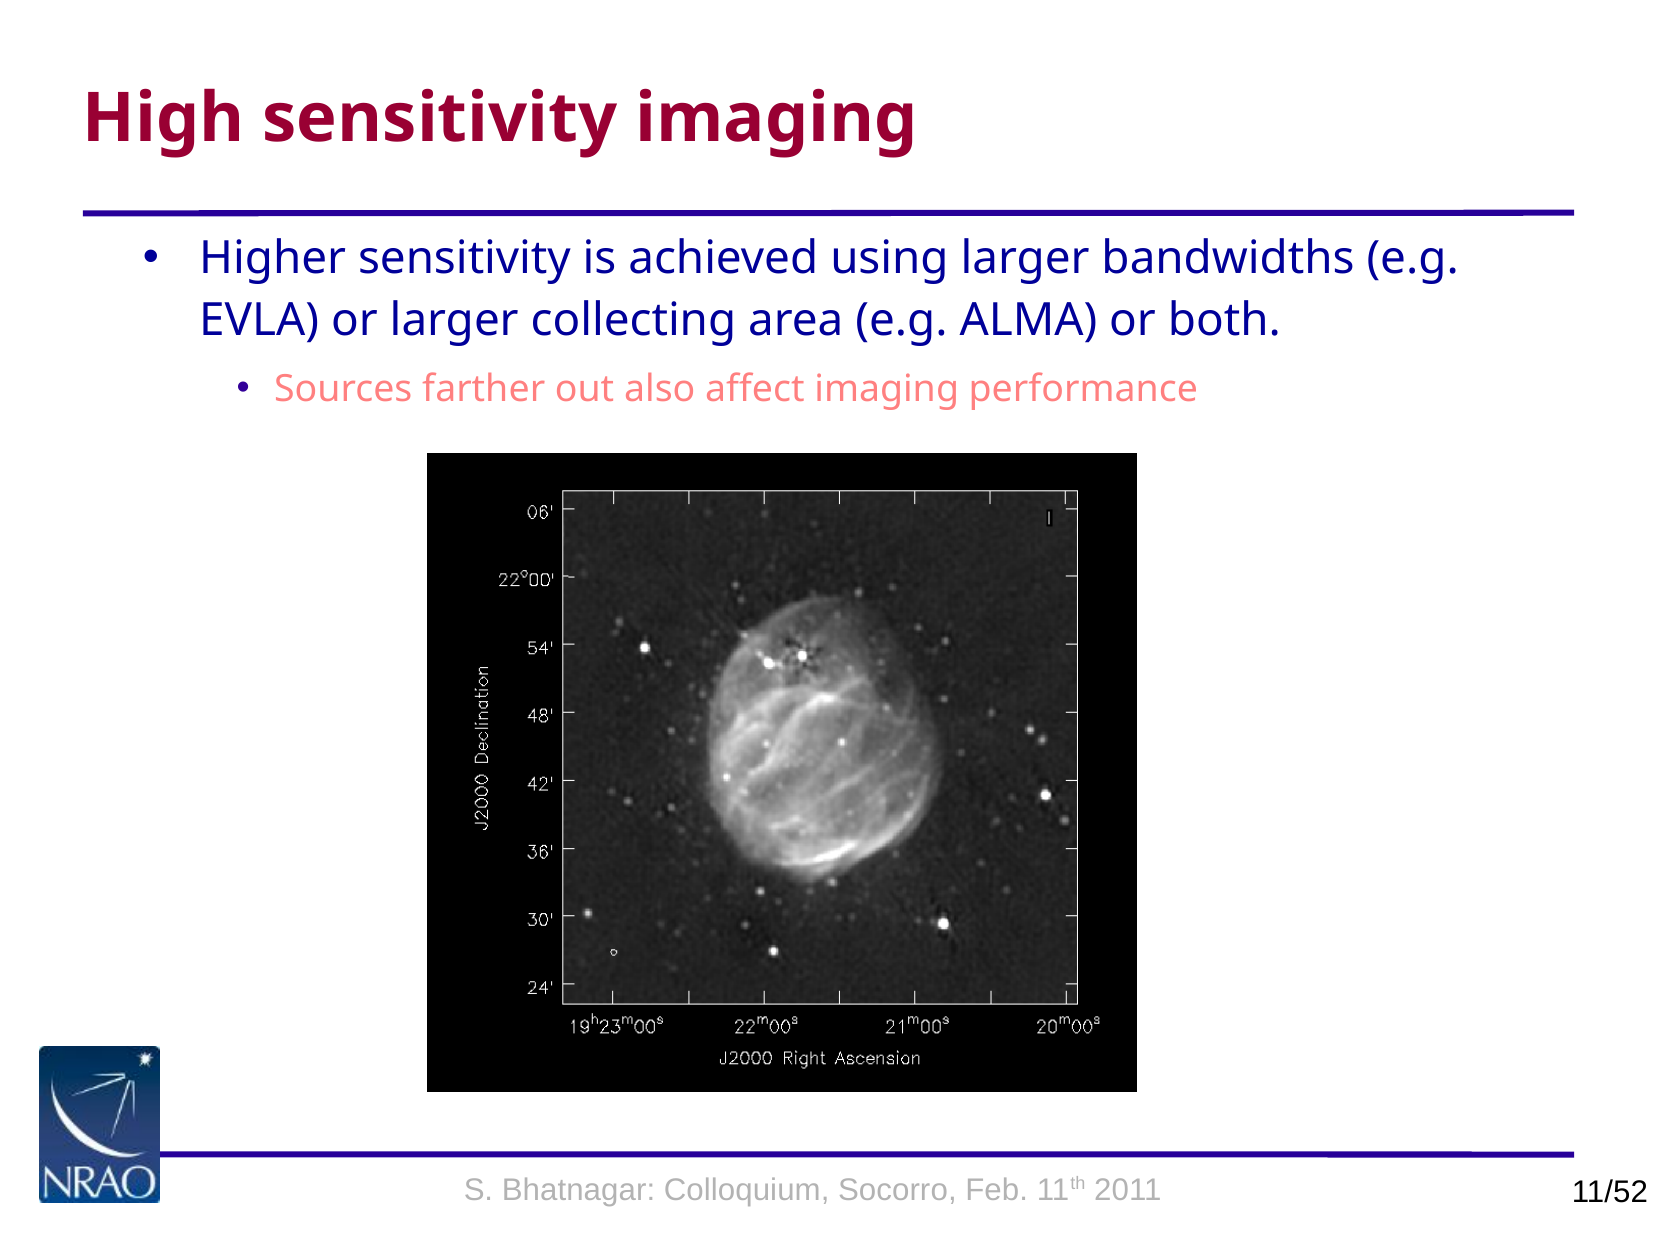

# High sensitivity imaging
Higher sensitivity is achieved using larger bandwidths (e.g. EVLA) or larger collecting area (e.g. ALMA) or both.
Sources farther out also affect imaging performance